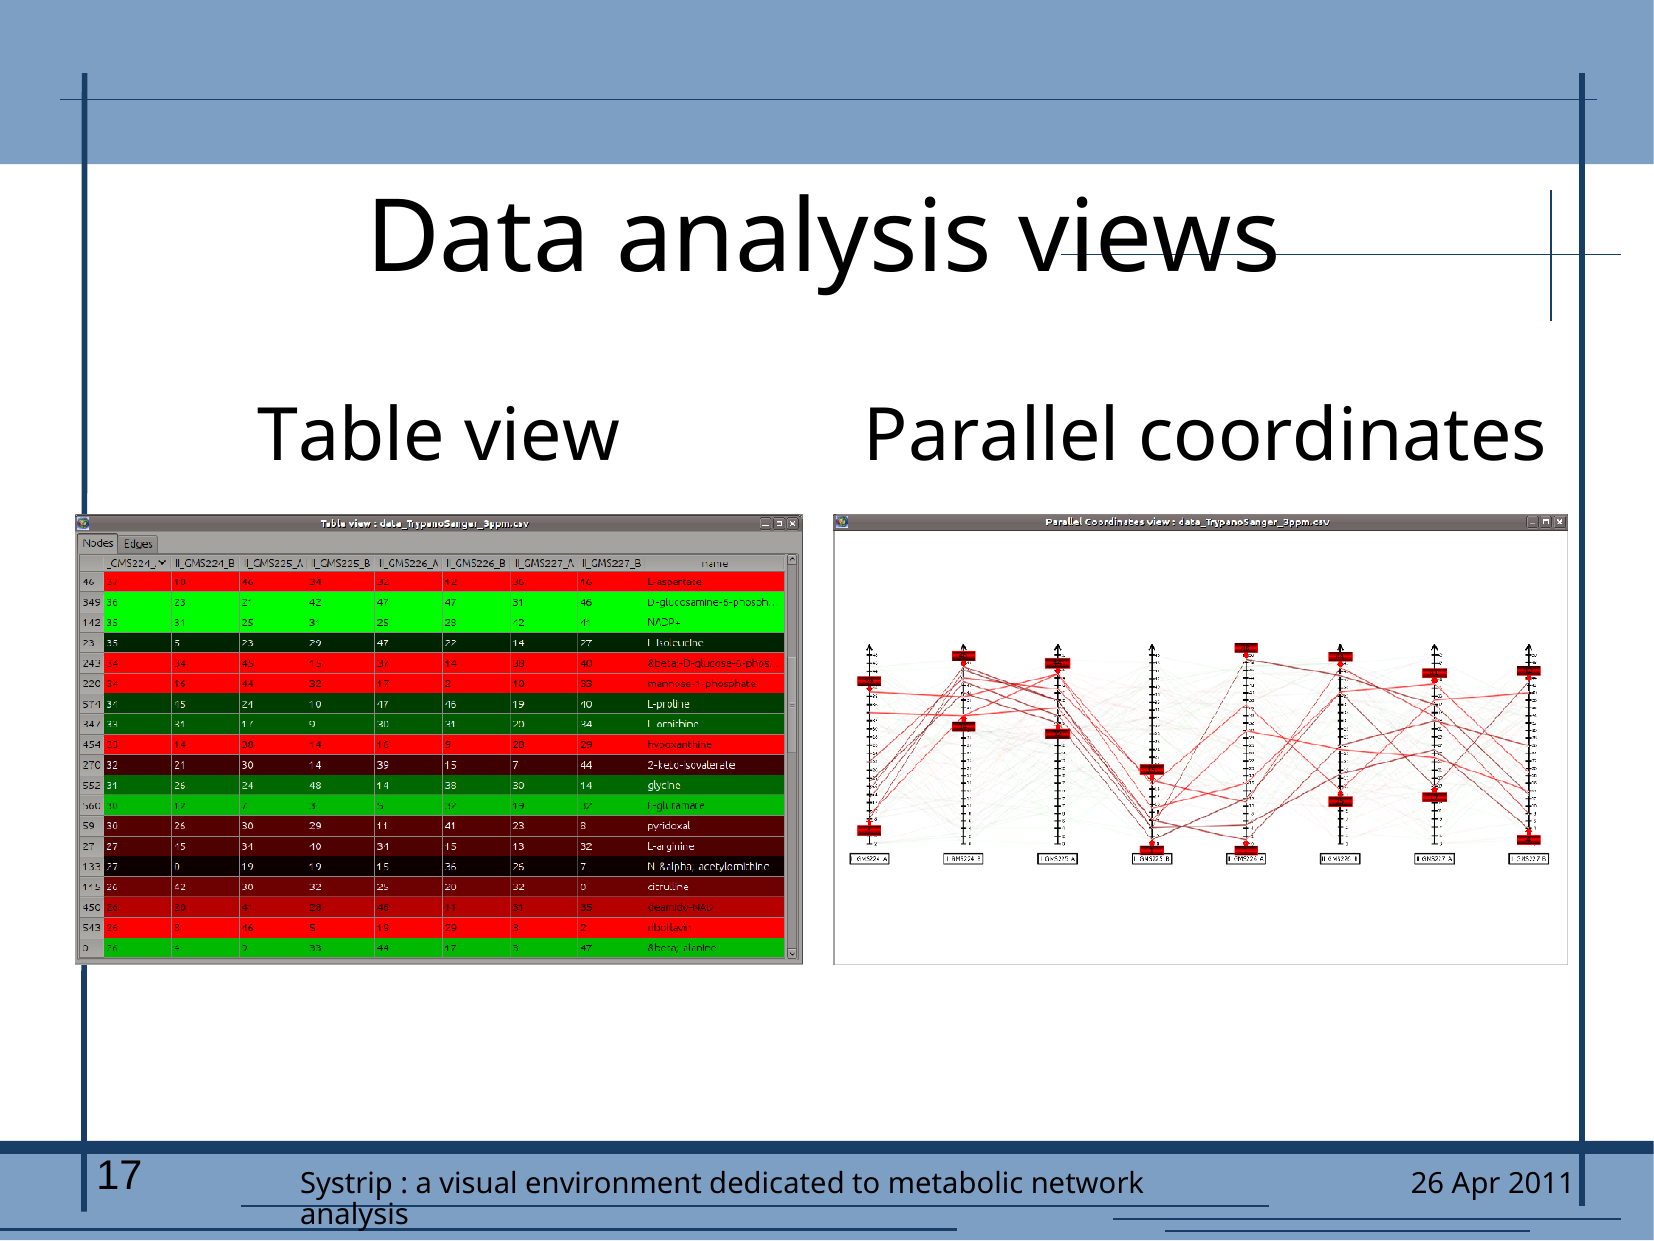

# Data analysis views
Table view
Parallel coordinates
Systrip : a visual environment dedicated to metabolic network analysis
26 Apr 2011